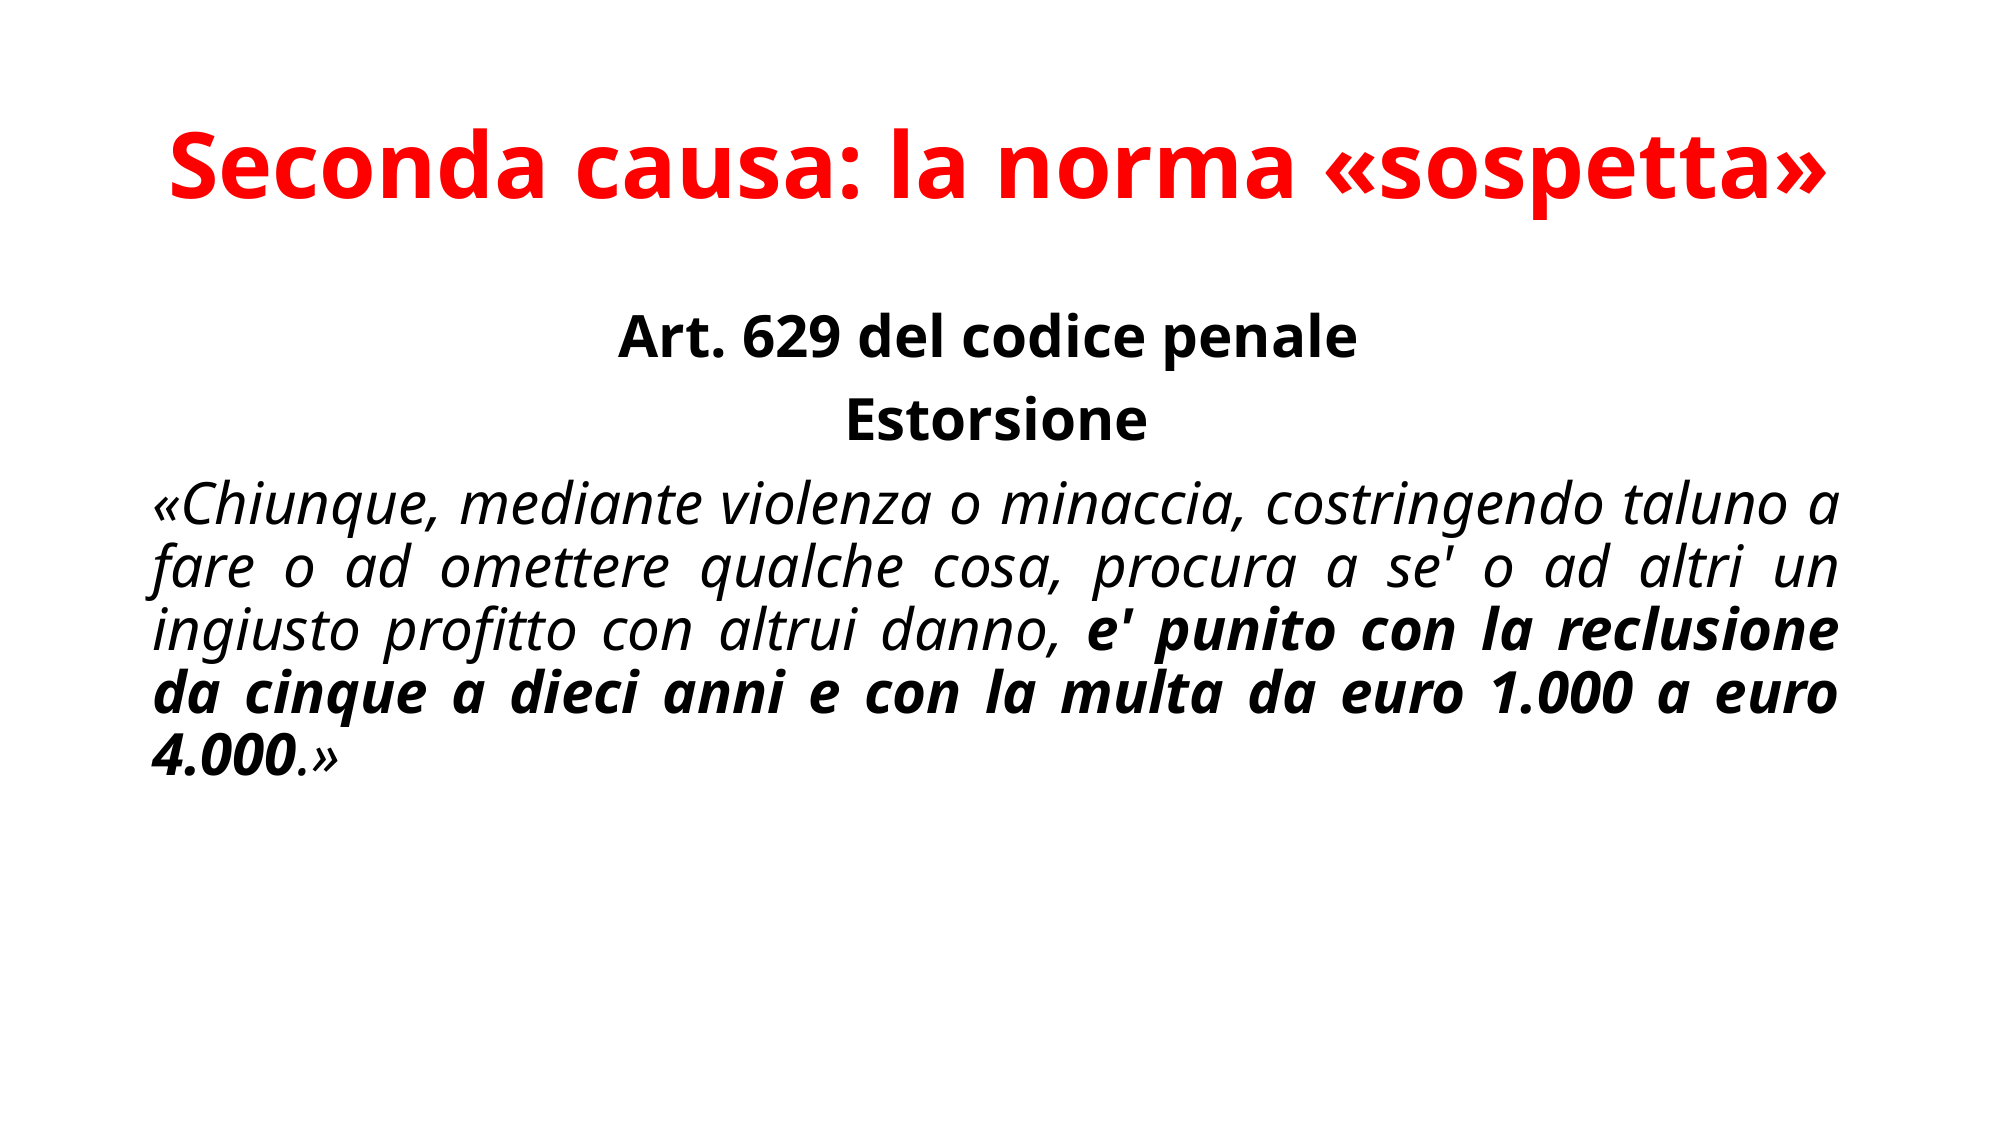

# Seconda causa: la norma «sospetta»
Art. 629 del codice penale
Estorsione
«Chiunque, mediante violenza o minaccia, costringendo taluno a fare o ad omettere qualche cosa, procura a se' o ad altri un ingiusto profitto con altrui danno, e' punito con la reclusione da cinque a dieci anni e con la multa da euro 1.000 a euro 4.000.»